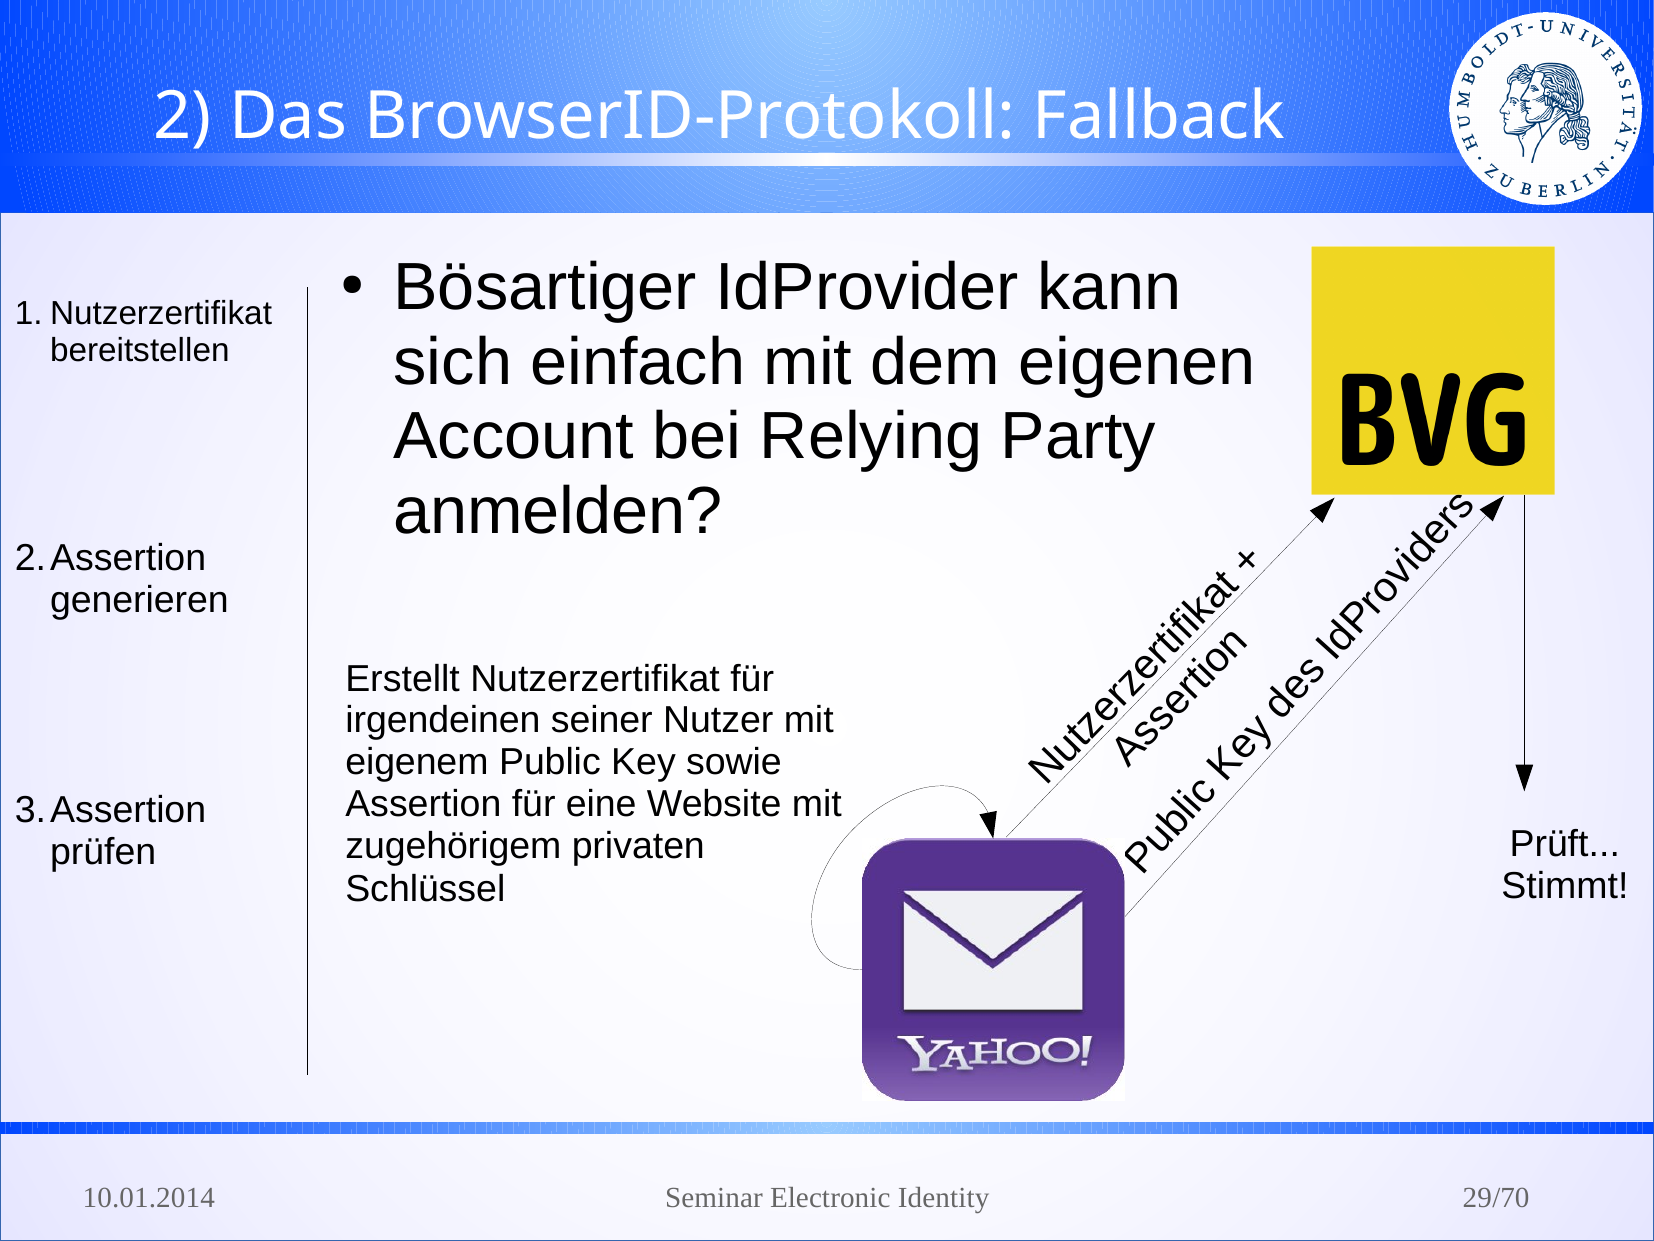

# 2) Das BrowserID-Protokoll: Fallback
Bösartiger IdProvider kann sich einfach mit dem eigenen Account bei Relying Party anmelden?
Nutzerzertifikat bereitstellen
Assertion generieren
Assertion prüfen
Public Key des IdProviders
Nutzerzertifikat + Assertion
Prüft... Stimmt!
Erstellt Nutzerzertifikat für irgendeinen seiner Nutzer mit eigenem Public Key sowie Assertion für eine Website mit zugehörigem privaten
Schlüssel
10.01.2014
Seminar Electronic Identity